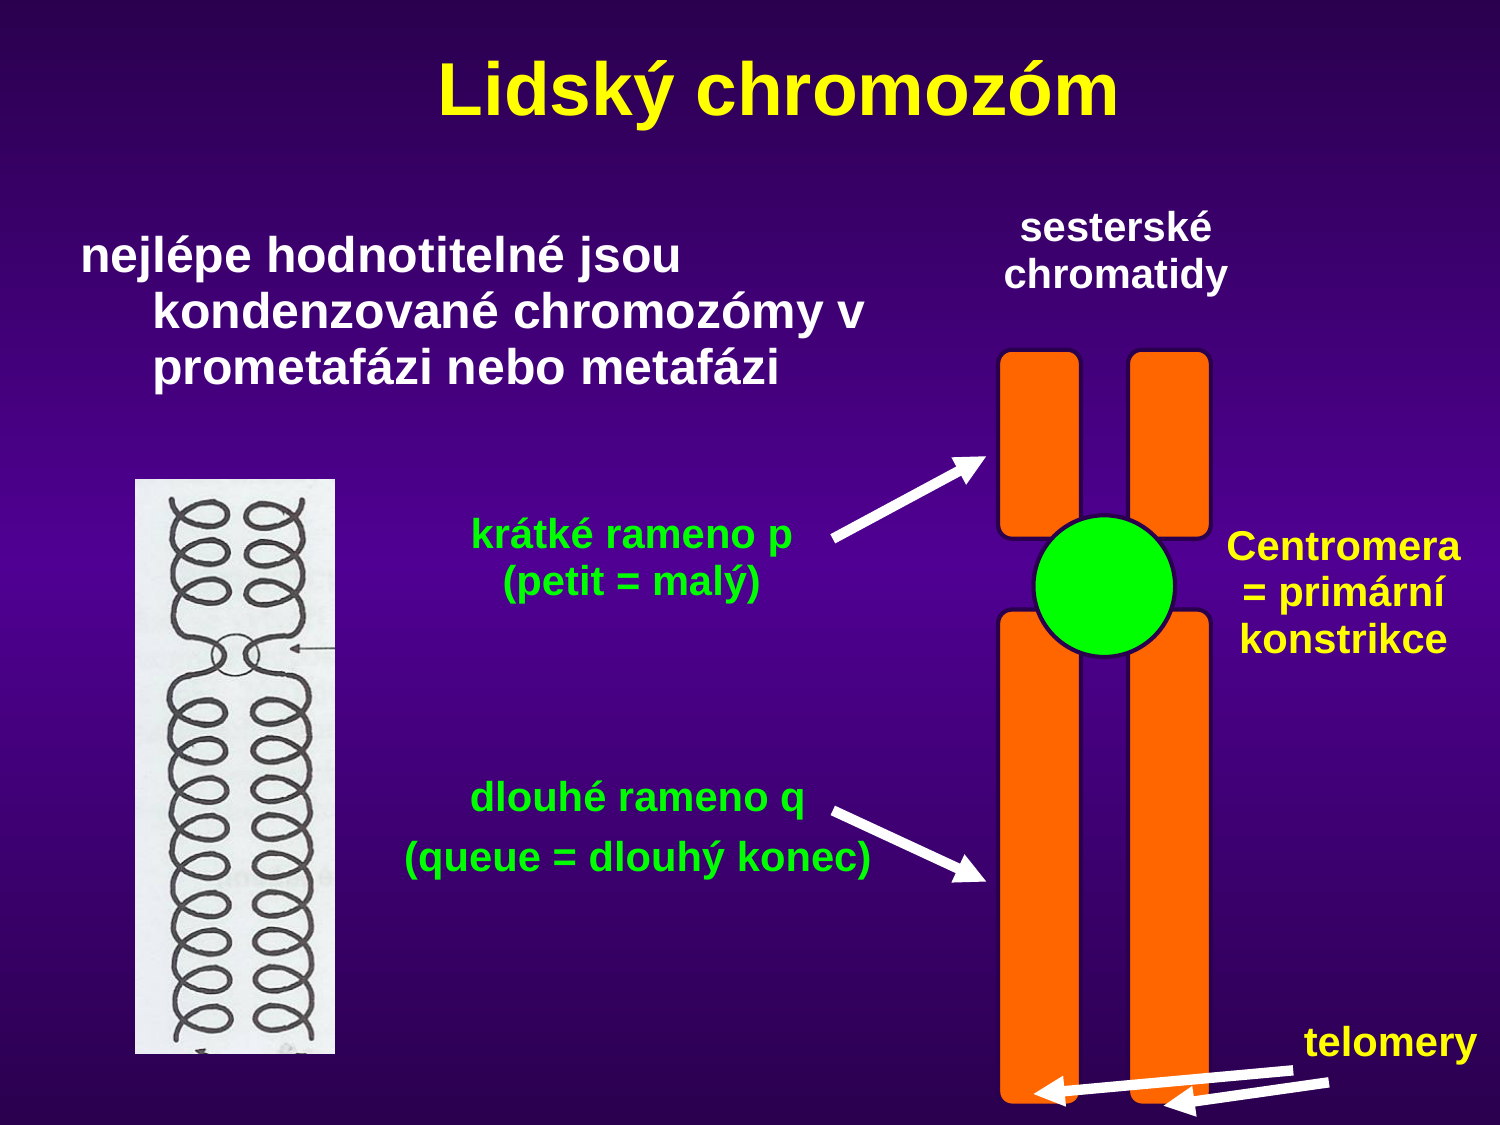

# Lidský chromozóm
sesterské chromatidy
nejlépe hodnotitelné jsou kondenzované chromozómy v prometafázi nebo metafázi
krátké rameno p (petit = malý)
Centromera = primární konstrikce
dlouhé rameno q
(queue = dlouhý konec)
telomery